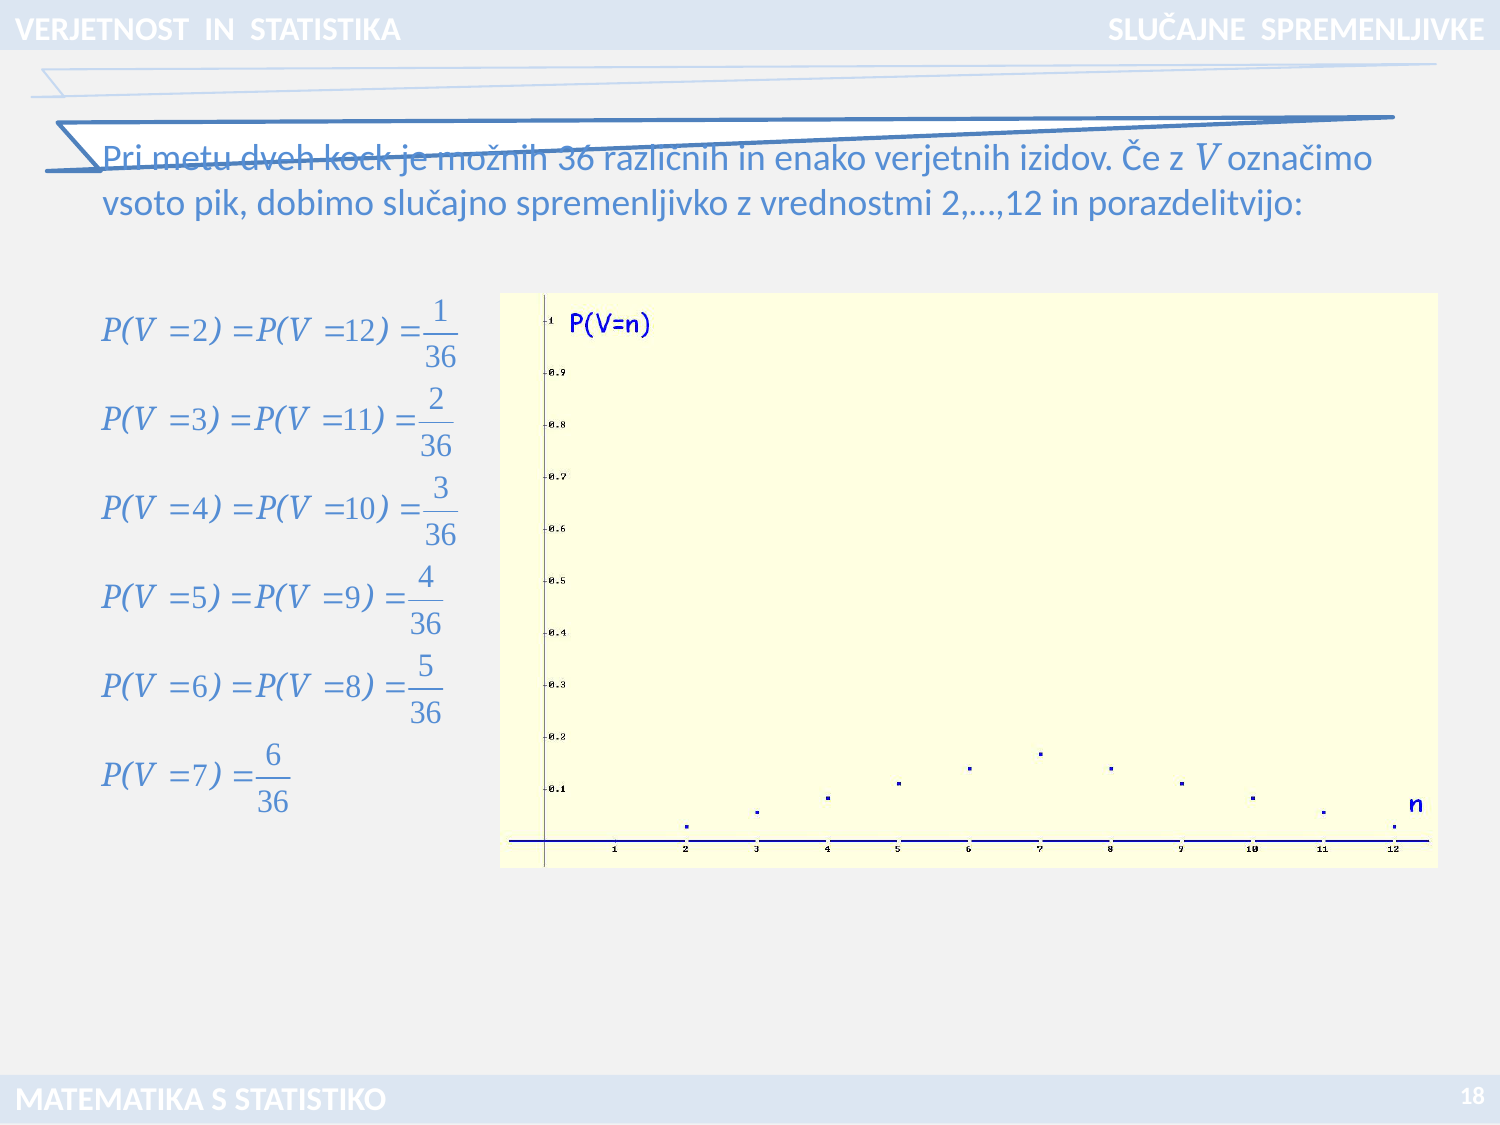

VERJETNOST IN STATISTIKA
SLUČAJNE SPREMENLJIVKE
Pri metu dveh kock je možnih 36 različnih in enako verjetnih izidov. Če z V označimo vsoto pik, dobimo slučajno spremenljivko z vrednostmi 2,…,12 in porazdelitvijo:
MATEMATIKA S STATISTIKO